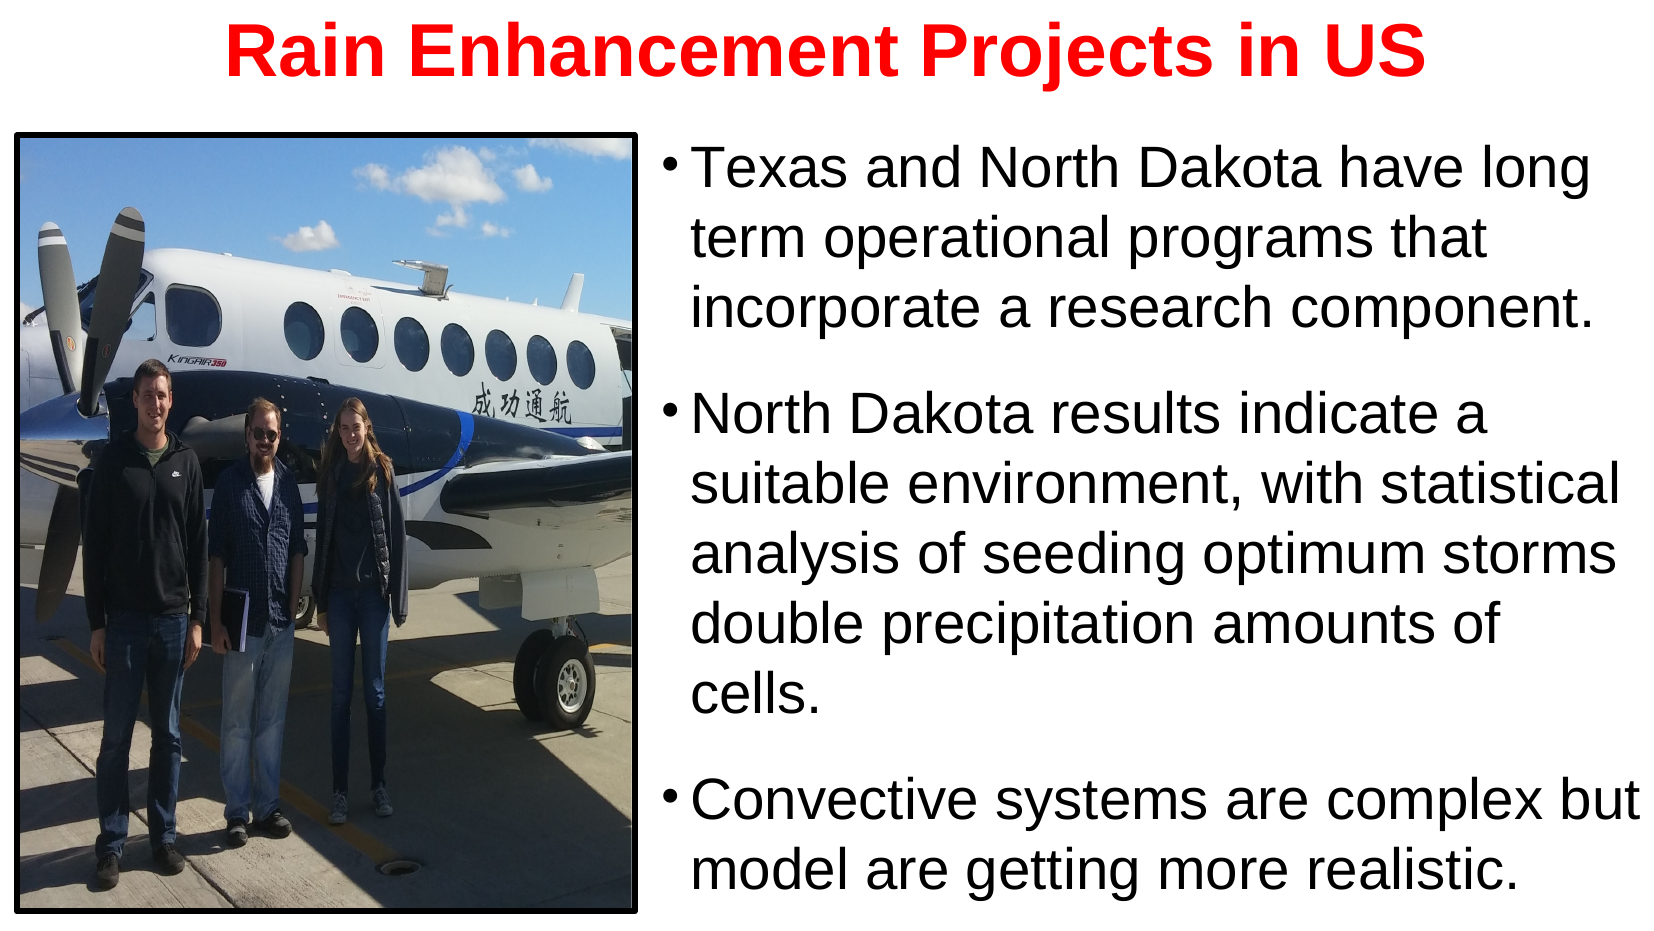

# Rain Enhancement Projects in US
Texas and North Dakota have long term operational programs that incorporate a research component.
North Dakota results indicate a suitable environment, with statistical analysis of seeding optimum storms double precipitation amounts of cells.
Convective systems are complex but model are getting more realistic.